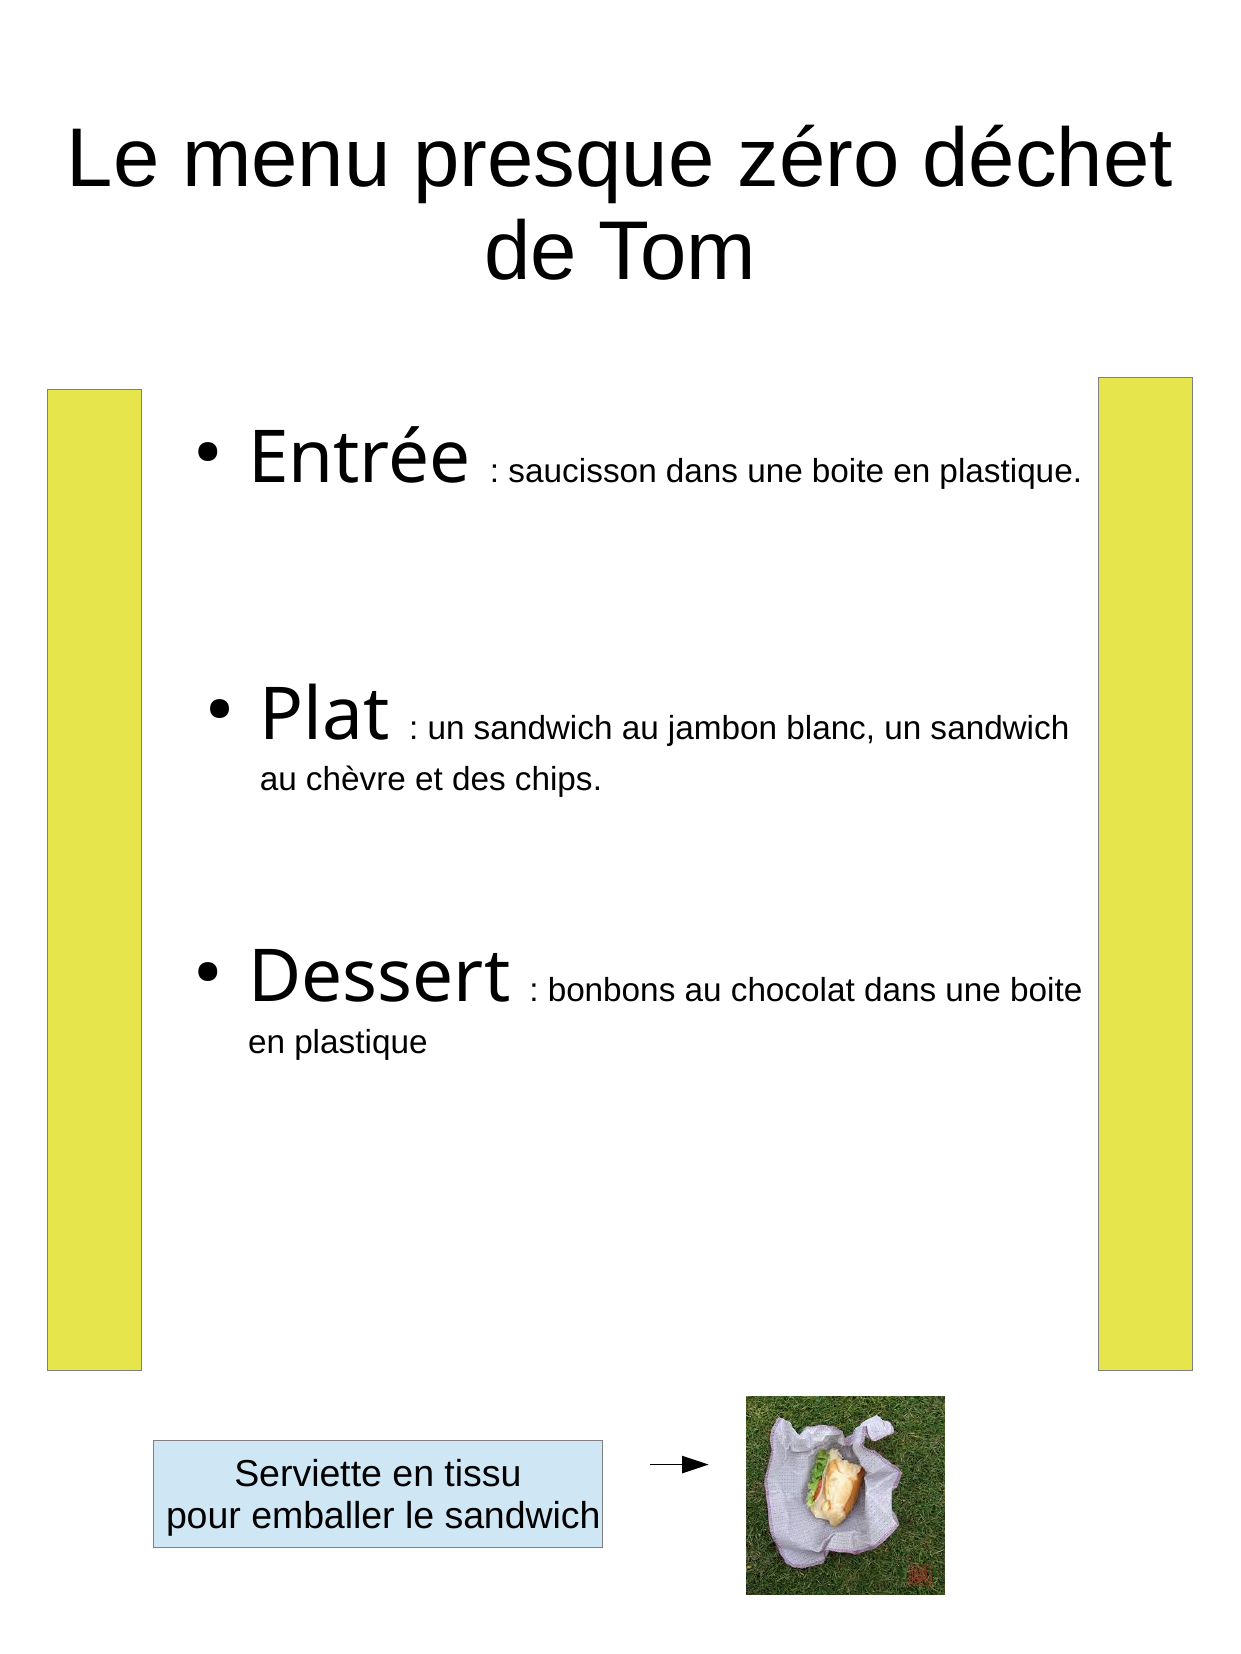

# Le menu presque zéro déchet de Tom
Entrée : saucisson dans une boite en plastique.
Plat : un sandwich au jambon blanc, un sandwich au chèvre et des chips.
Dessert : bonbons au chocolat dans une boite en plastique
Serviette en tissu
 pour emballer le sandwich